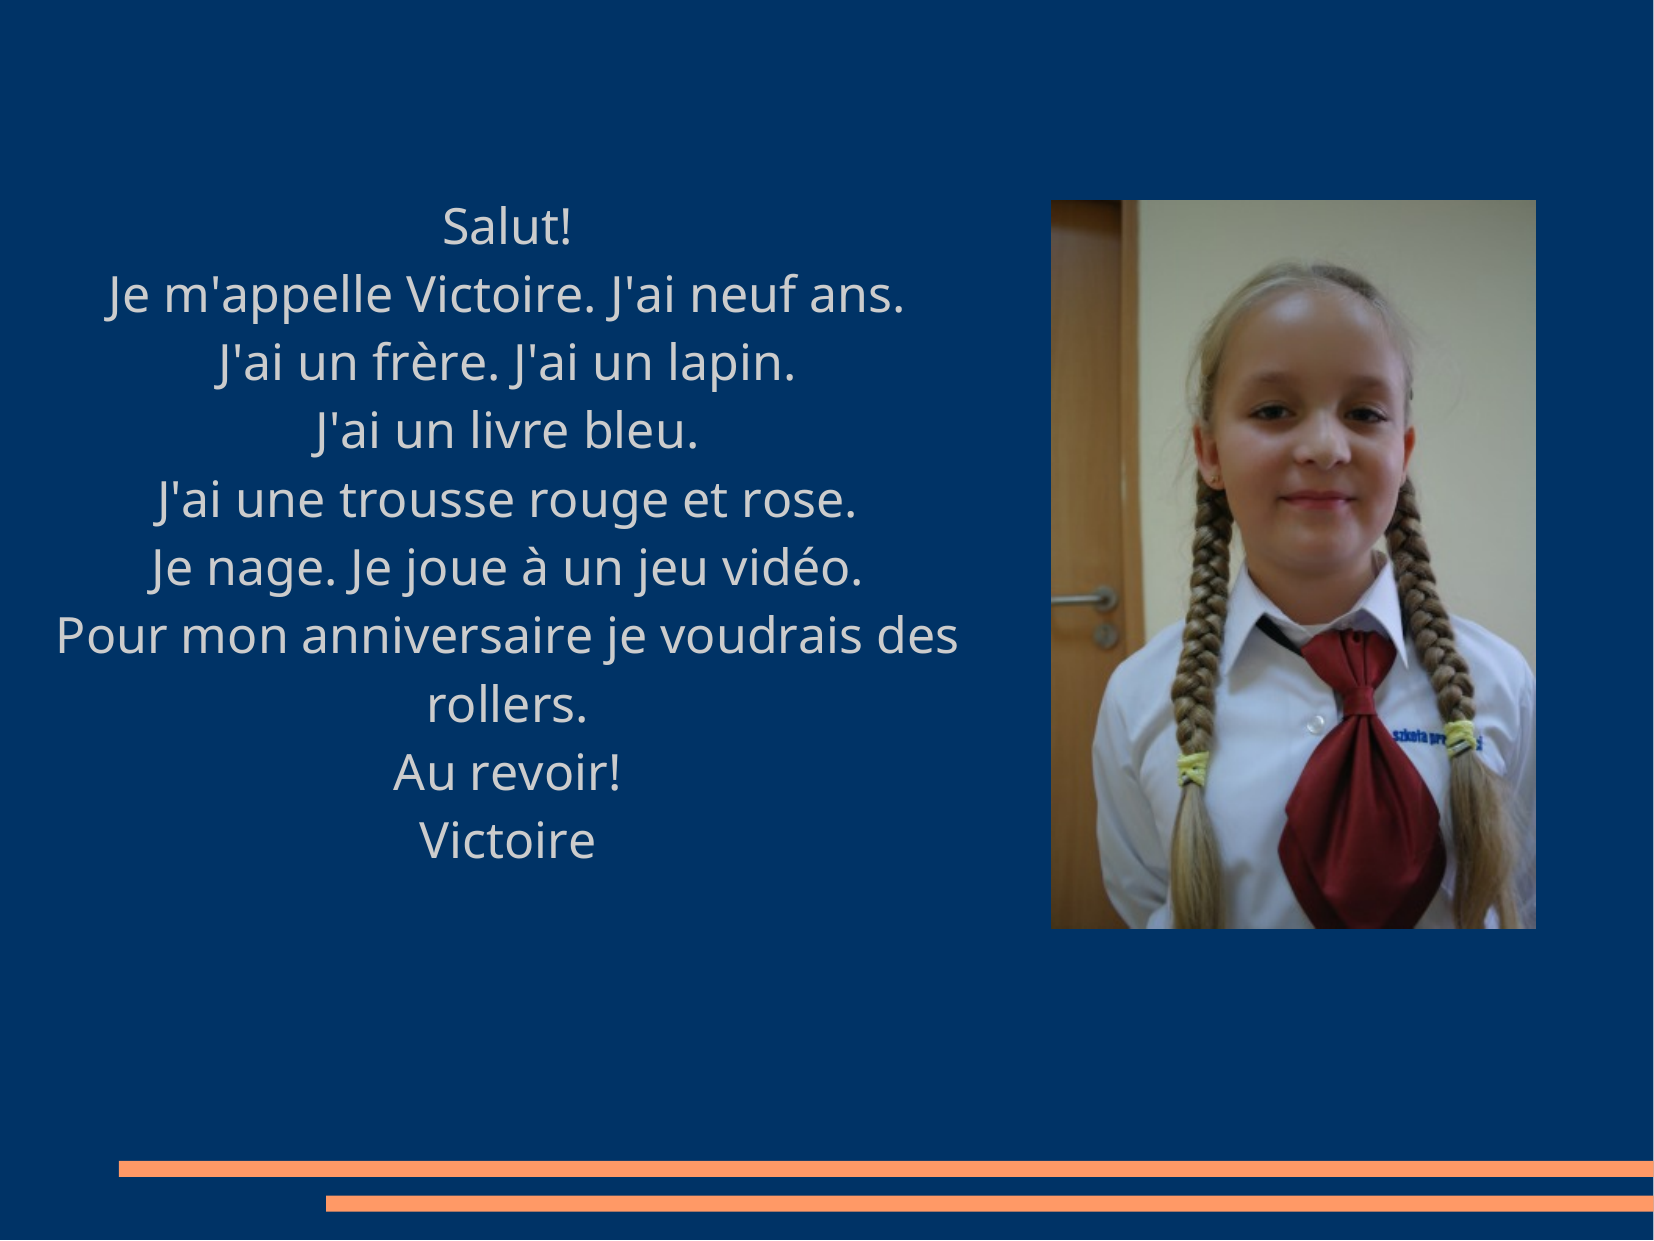

# Salut!
Je m'appelle Victoire. J'ai neuf ans.
J'ai un frère. J'ai un lapin.
J'ai un livre bleu.
J'ai une trousse rouge et rose.
Je nage. Je joue à un jeu vidéo.
Pour mon anniversaire je voudrais des rollers.
Au revoir!
Victoire